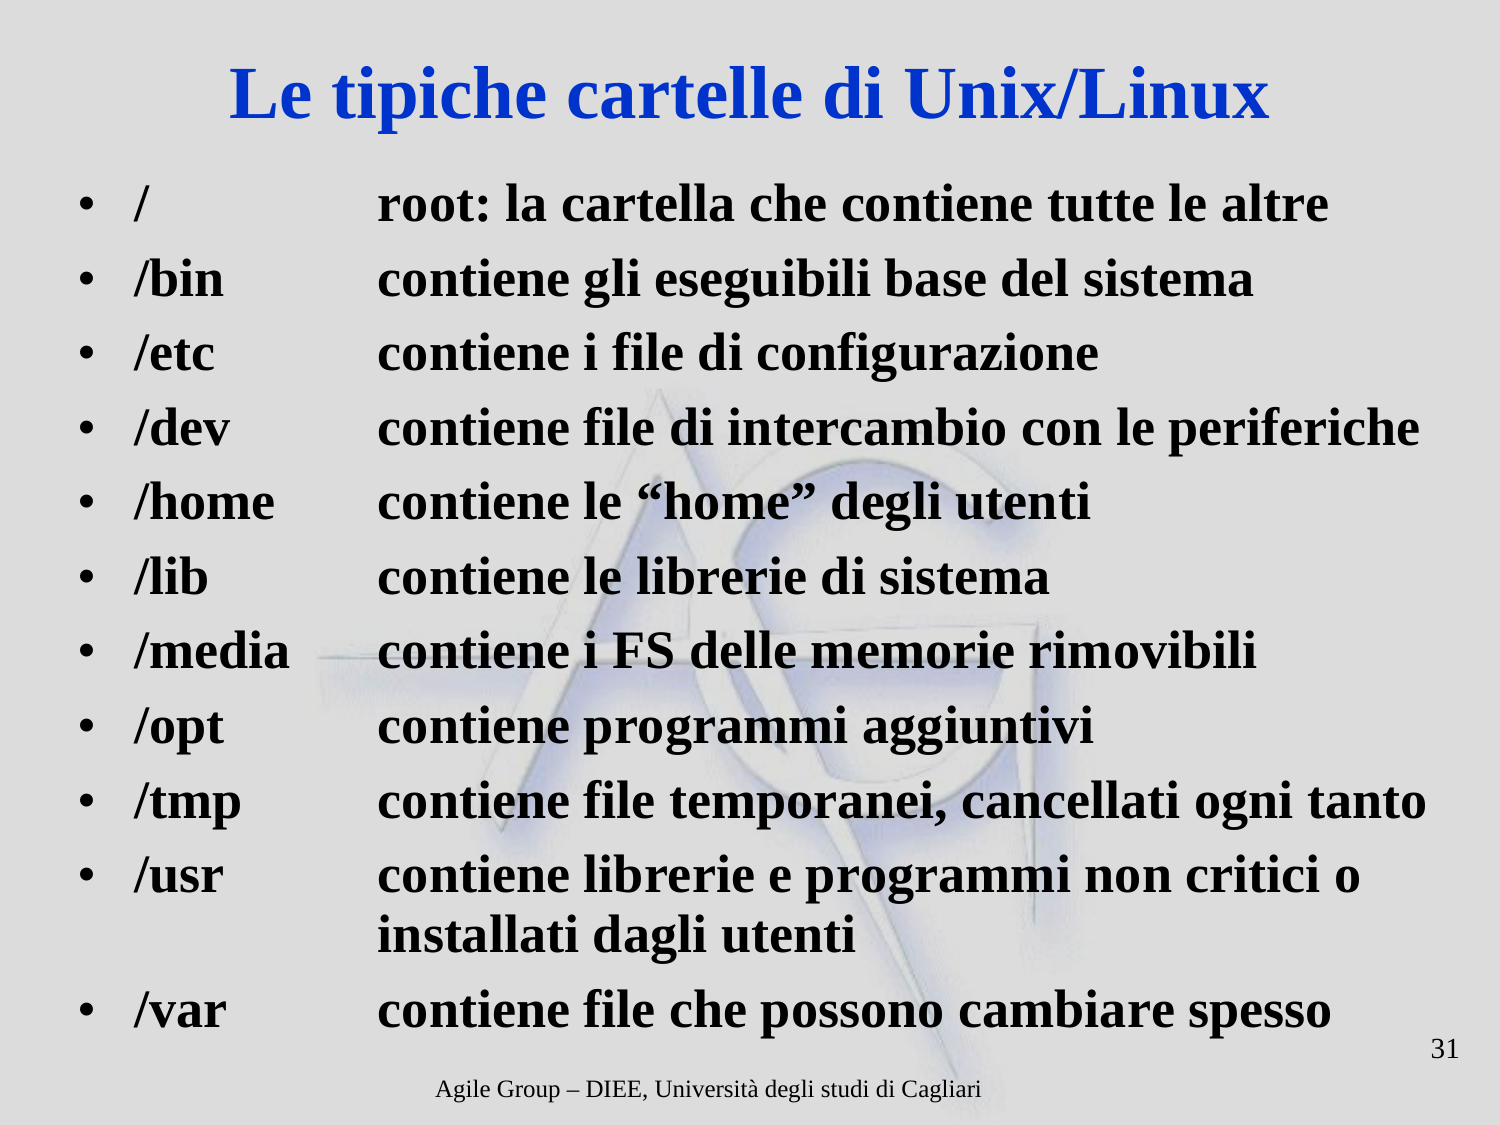

# Le tipiche cartelle di Unix/Linux
/		root: la cartella che contiene tutte le altre
/bin		contiene gli eseguibili base del sistema
/etc		contiene i file di configurazione
/dev	contiene file di intercambio con le periferiche
/home	contiene le “home” degli utenti
/lib		contiene le librerie di sistema
/media	contiene i FS delle memorie rimovibili
/opt		contiene programmi aggiuntivi
/tmp	contiene file temporanei, cancellati ogni tanto
/usr		contiene librerie e programmi non critici o
		installati dagli utenti
/var		contiene file che possono cambiare spesso
31